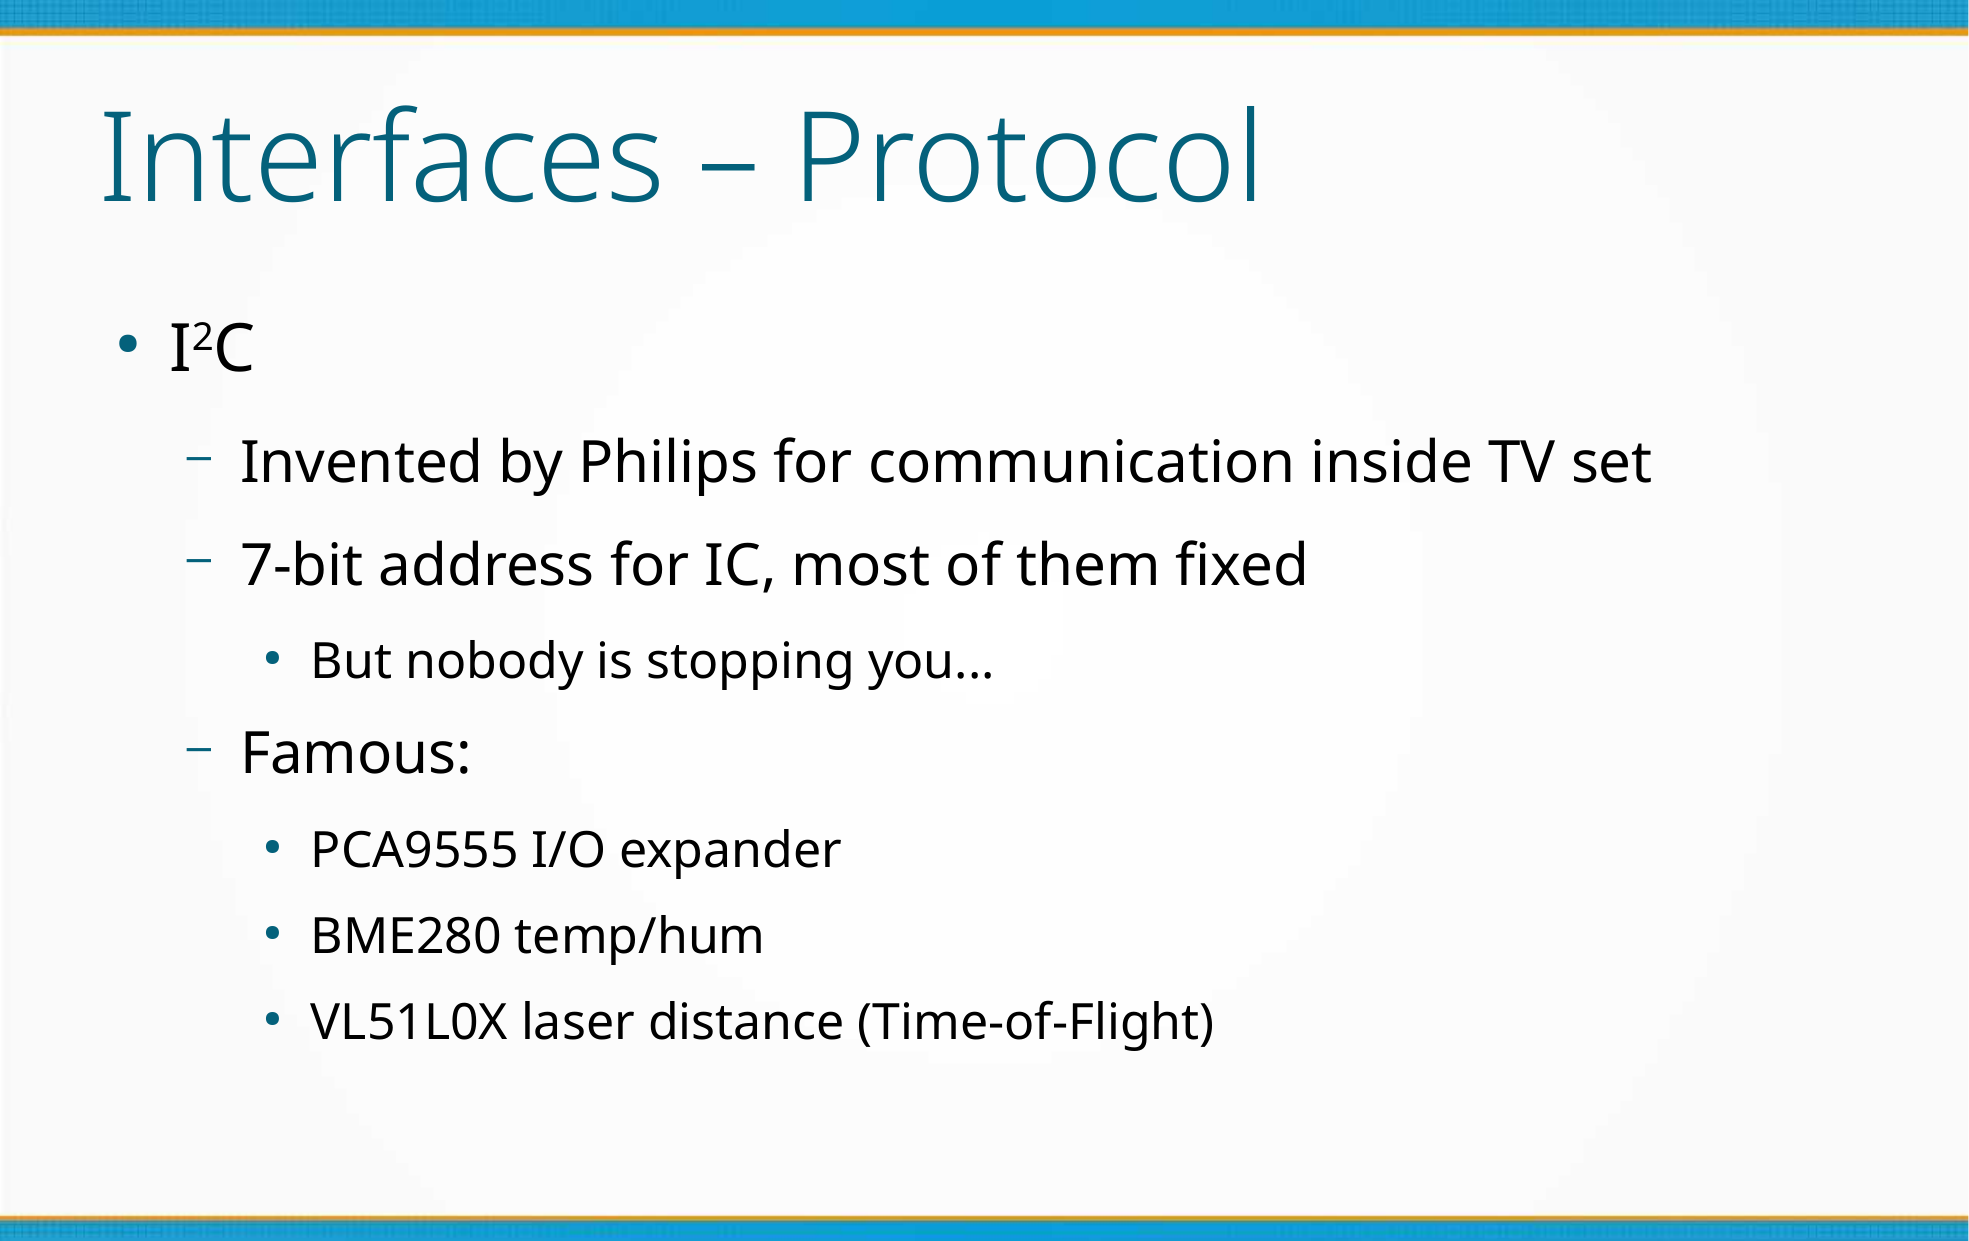

# Interfaces – Protocol
I2C
Invented by Philips for communication inside TV set
7-bit address for IC, most of them fixed
But nobody is stopping you...
Famous:
PCA9555 I/O expander
BME280 temp/hum
VL51L0X laser distance (Time-of-Flight)